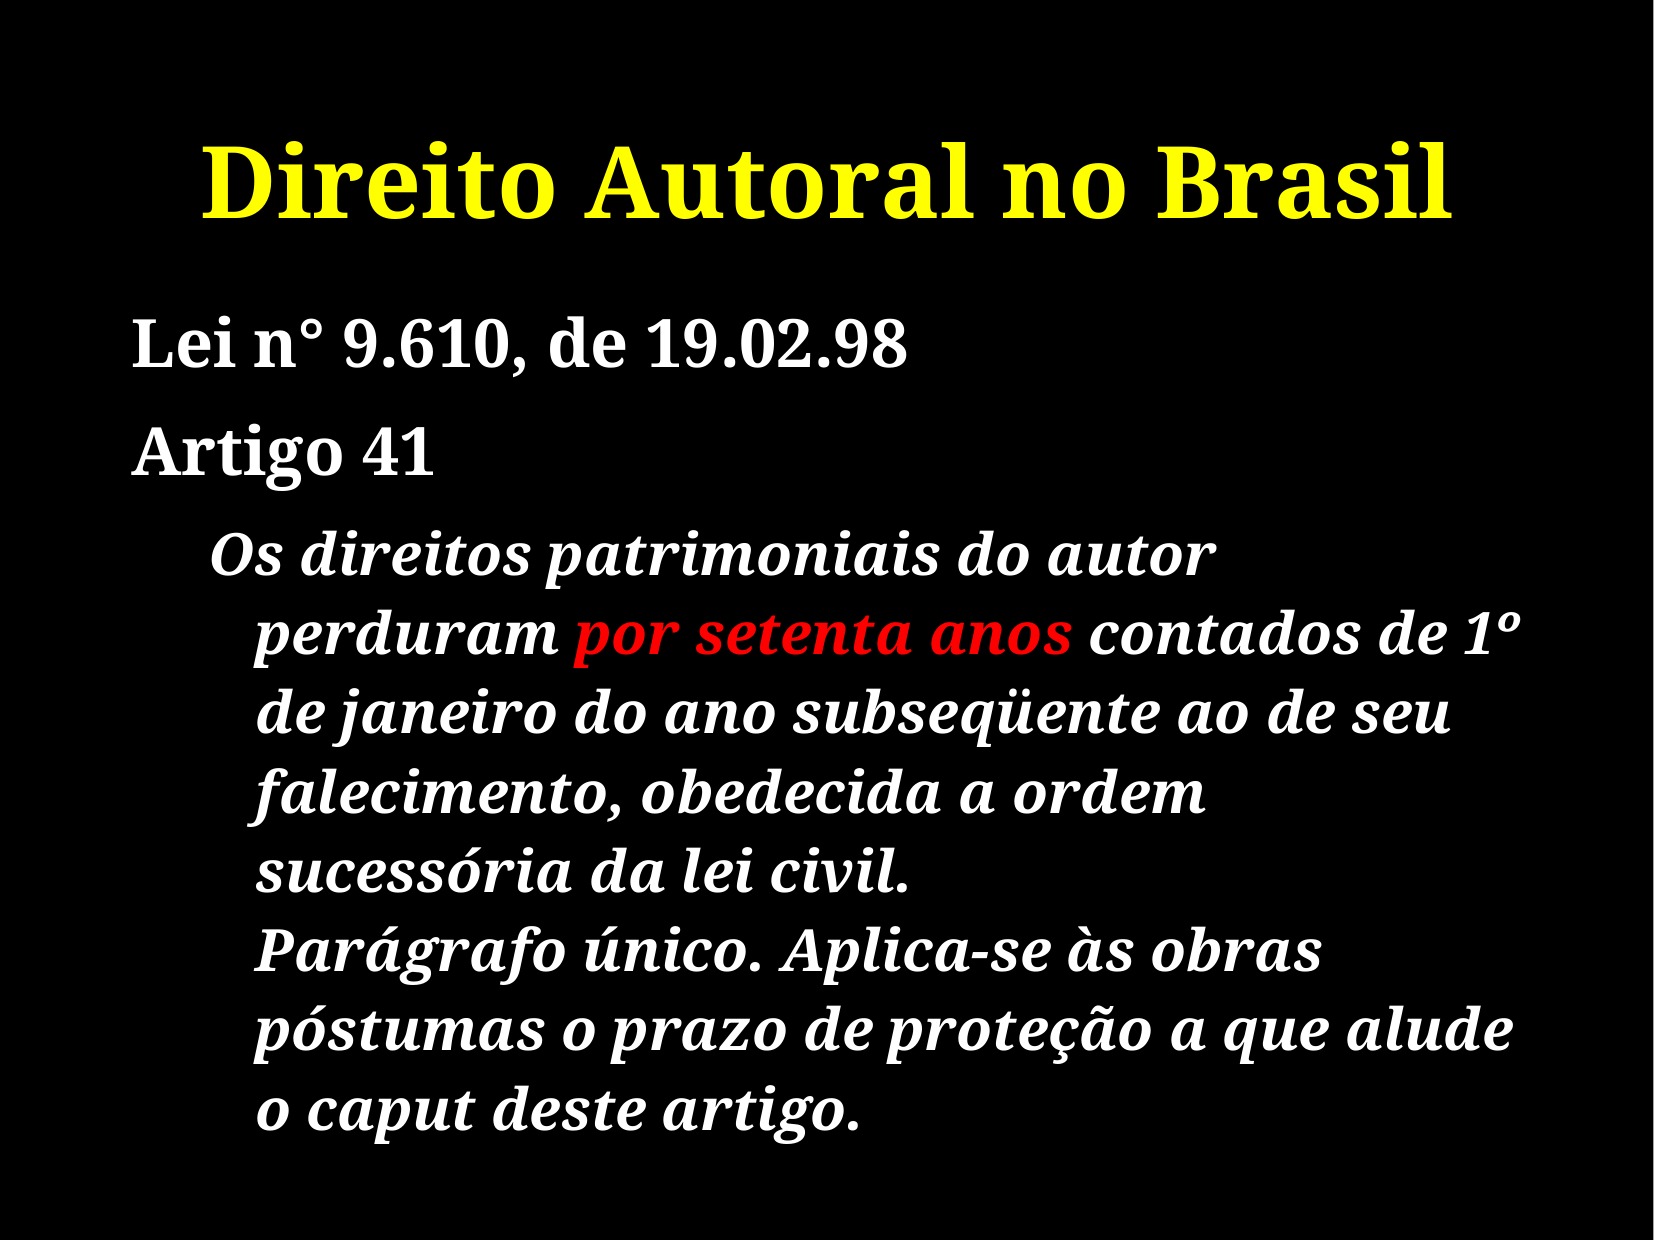

# Direito Autoral no Brasil
Lei n° 9.610, de 19.02.98
Artigo 41
Os direitos patrimoniais do autor perduram por setenta anos contados de 1º de janeiro do ano subseqüente ao de seu falecimento, obedecida a ordem sucessória da lei civil.
Parágrafo único. Aplica-se às obras póstumas o prazo de proteção a que alude o caput deste artigo.